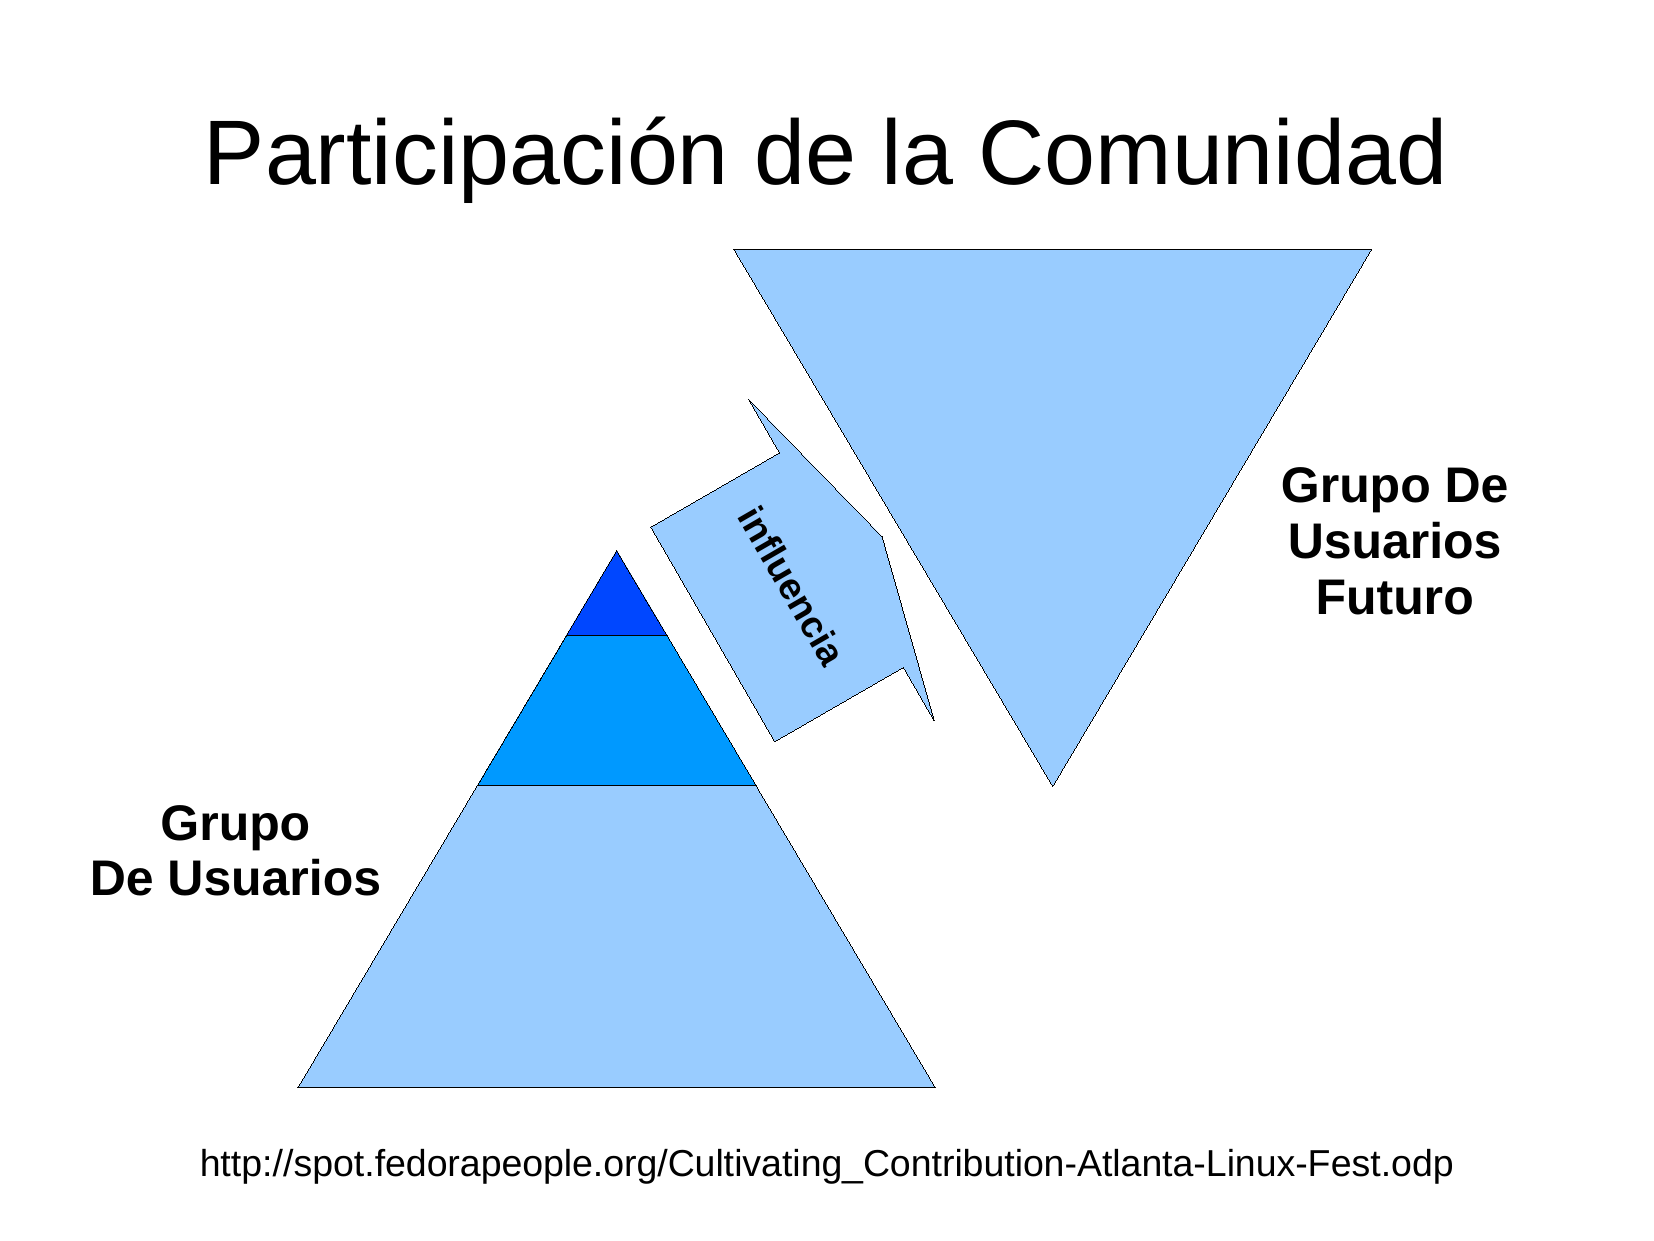

# Participación de la Comunidad
influencia
Grupo De
Usuarios
Futuro
Grupo
De Usuarios
http://spot.fedorapeople.org/Cultivating_Contribution-Atlanta-Linux-Fest.odp